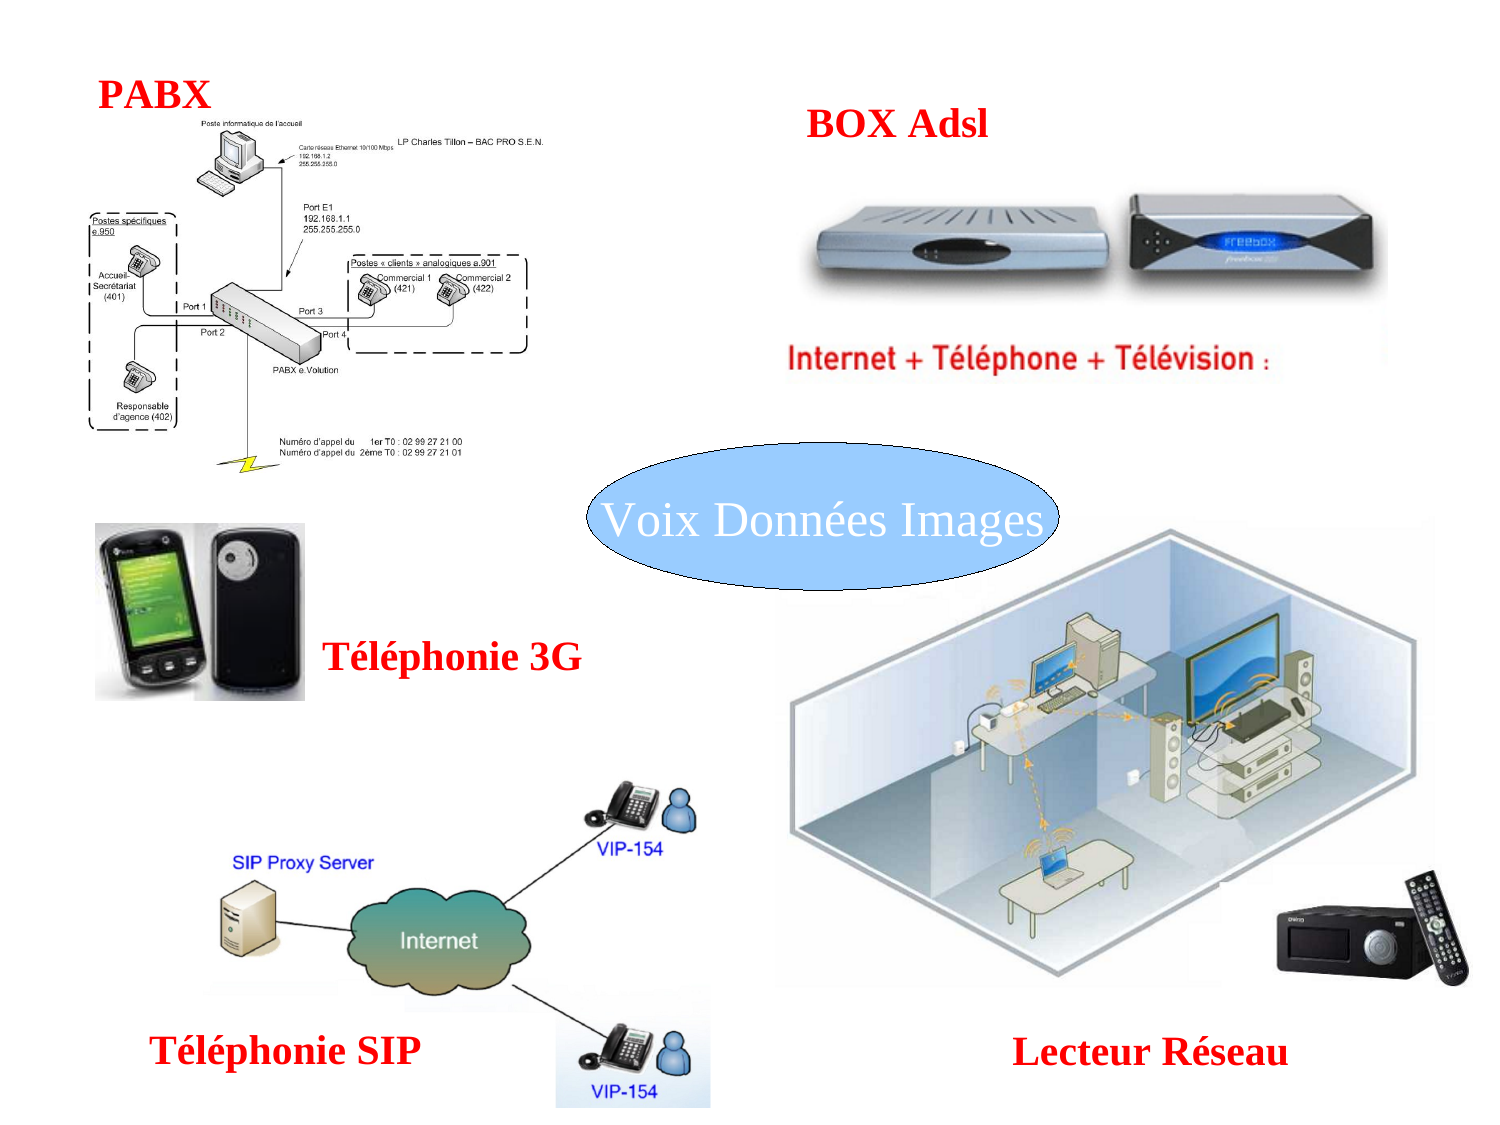

PABX
BOX Adsl
Voix Données Images
Téléphonie 3G
Téléphonie SIP
Lecteur Réseau